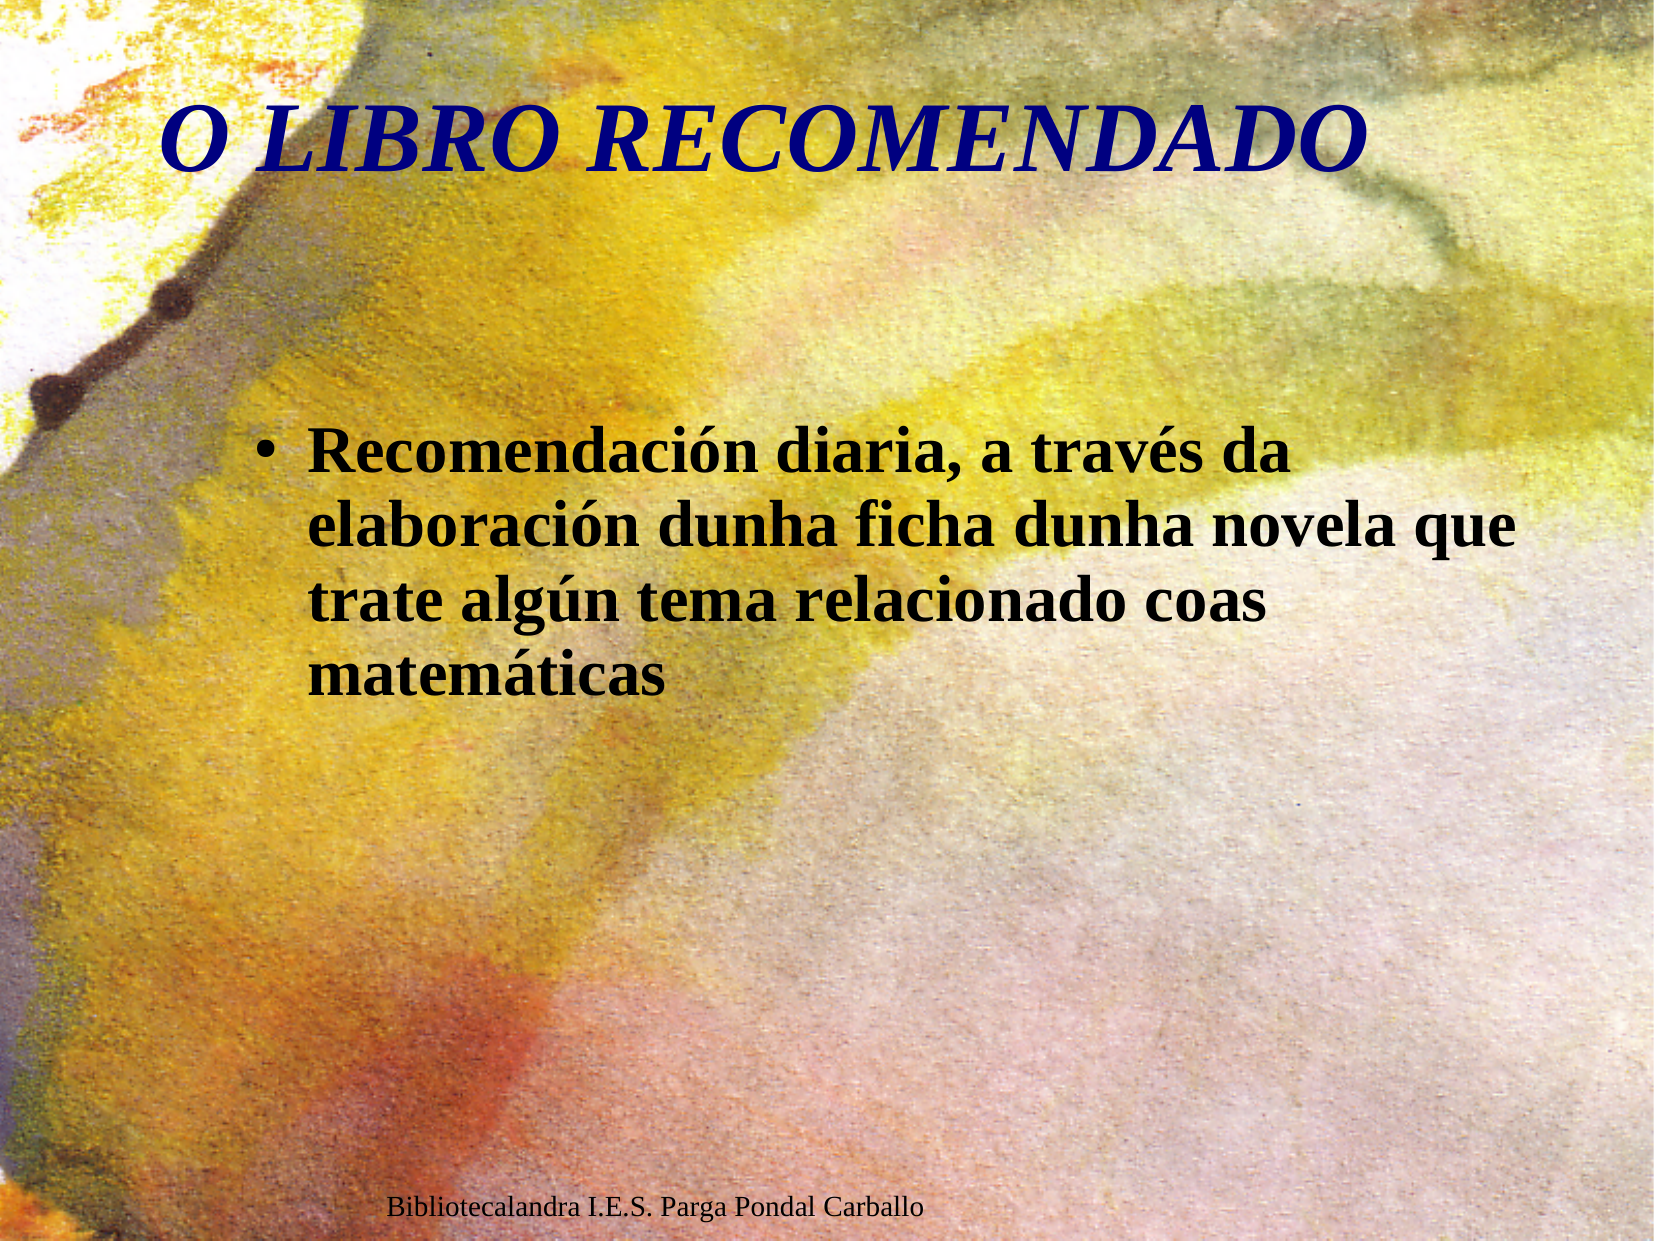

# O LIBRO RECOMENDADO
Recomendación diaria, a través da elaboración dunha ficha dunha novela que trate algún tema relacionado coas matemáticas
Bibliotecalandra I.E.S. Parga Pondal Carballo